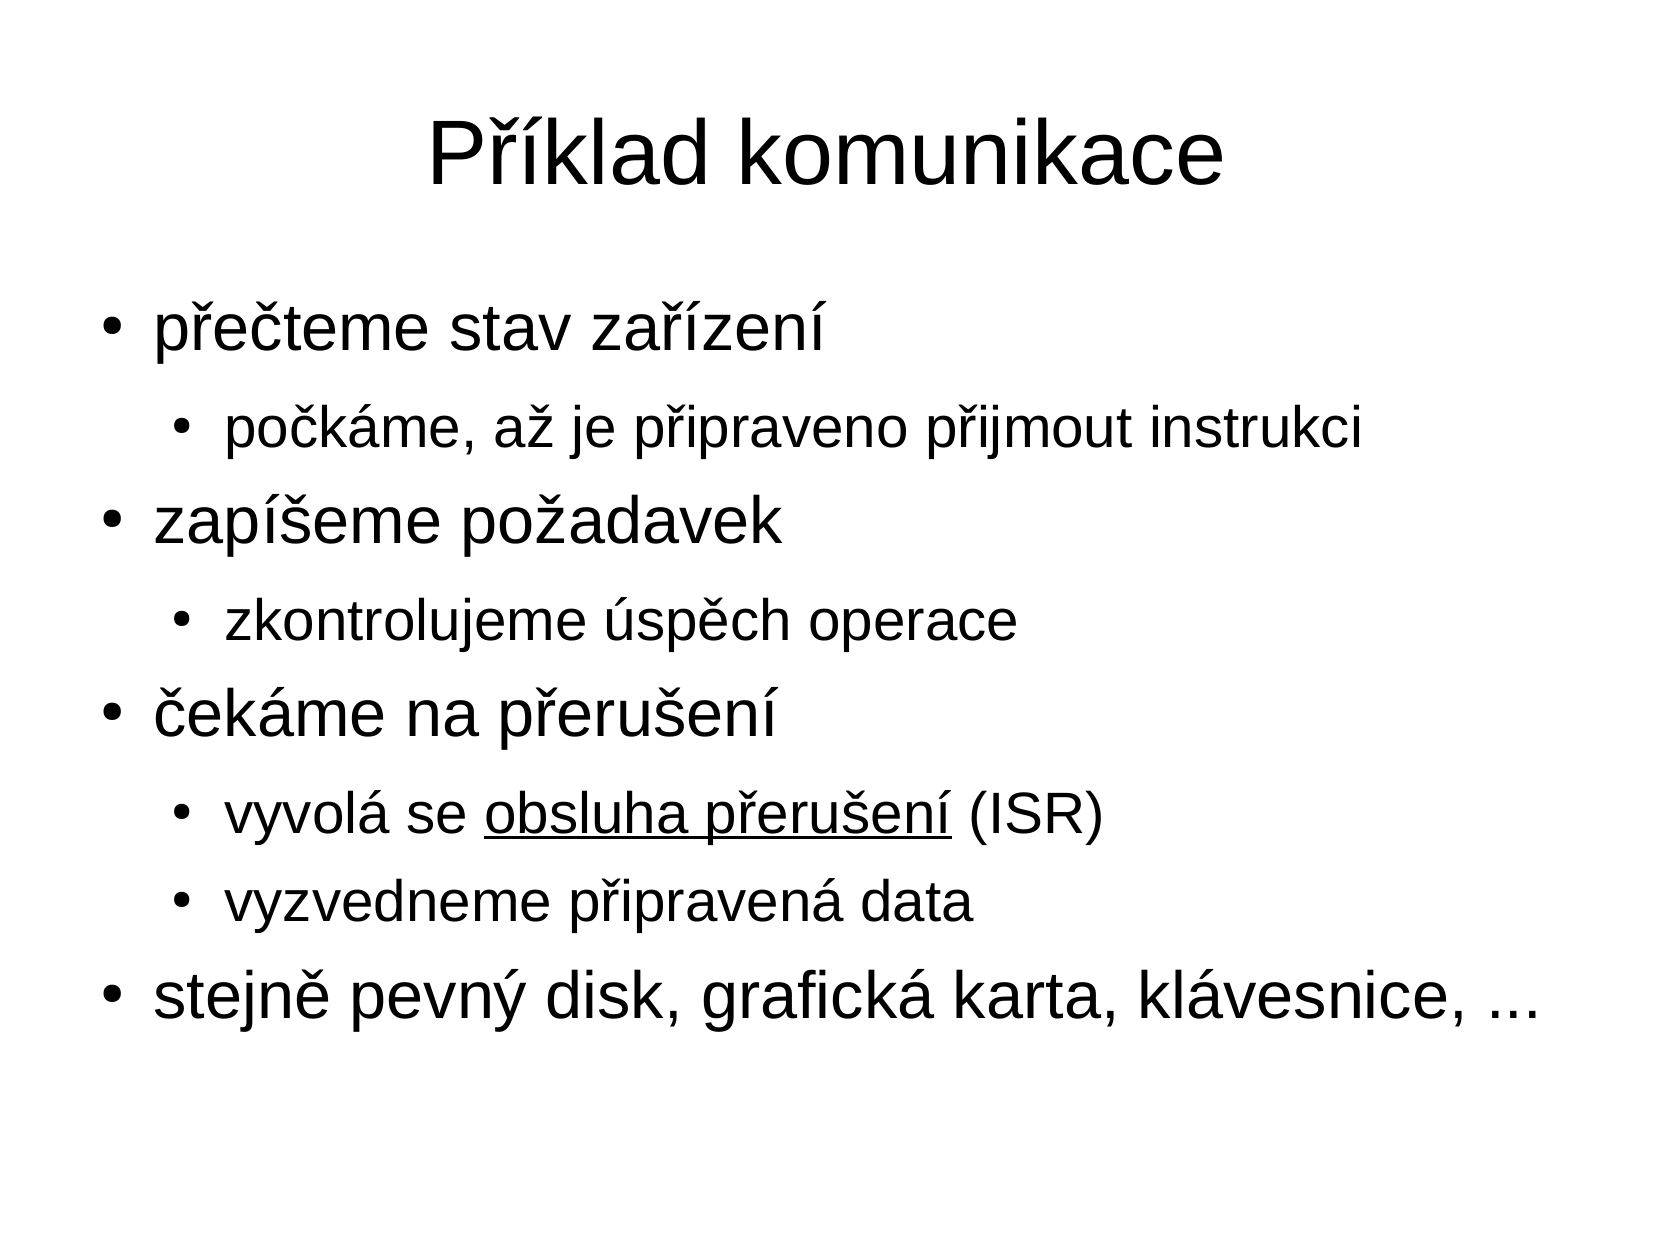

# Příklad komunikace
přečteme stav zařízení
počkáme, až je připraveno přijmout instrukci
zapíšeme požadavek
zkontrolujeme úspěch operace
čekáme na přerušení
vyvolá se obsluha přerušení (ISR)
vyzvedneme připravená data
stejně pevný disk, grafická karta, klávesnice, ...